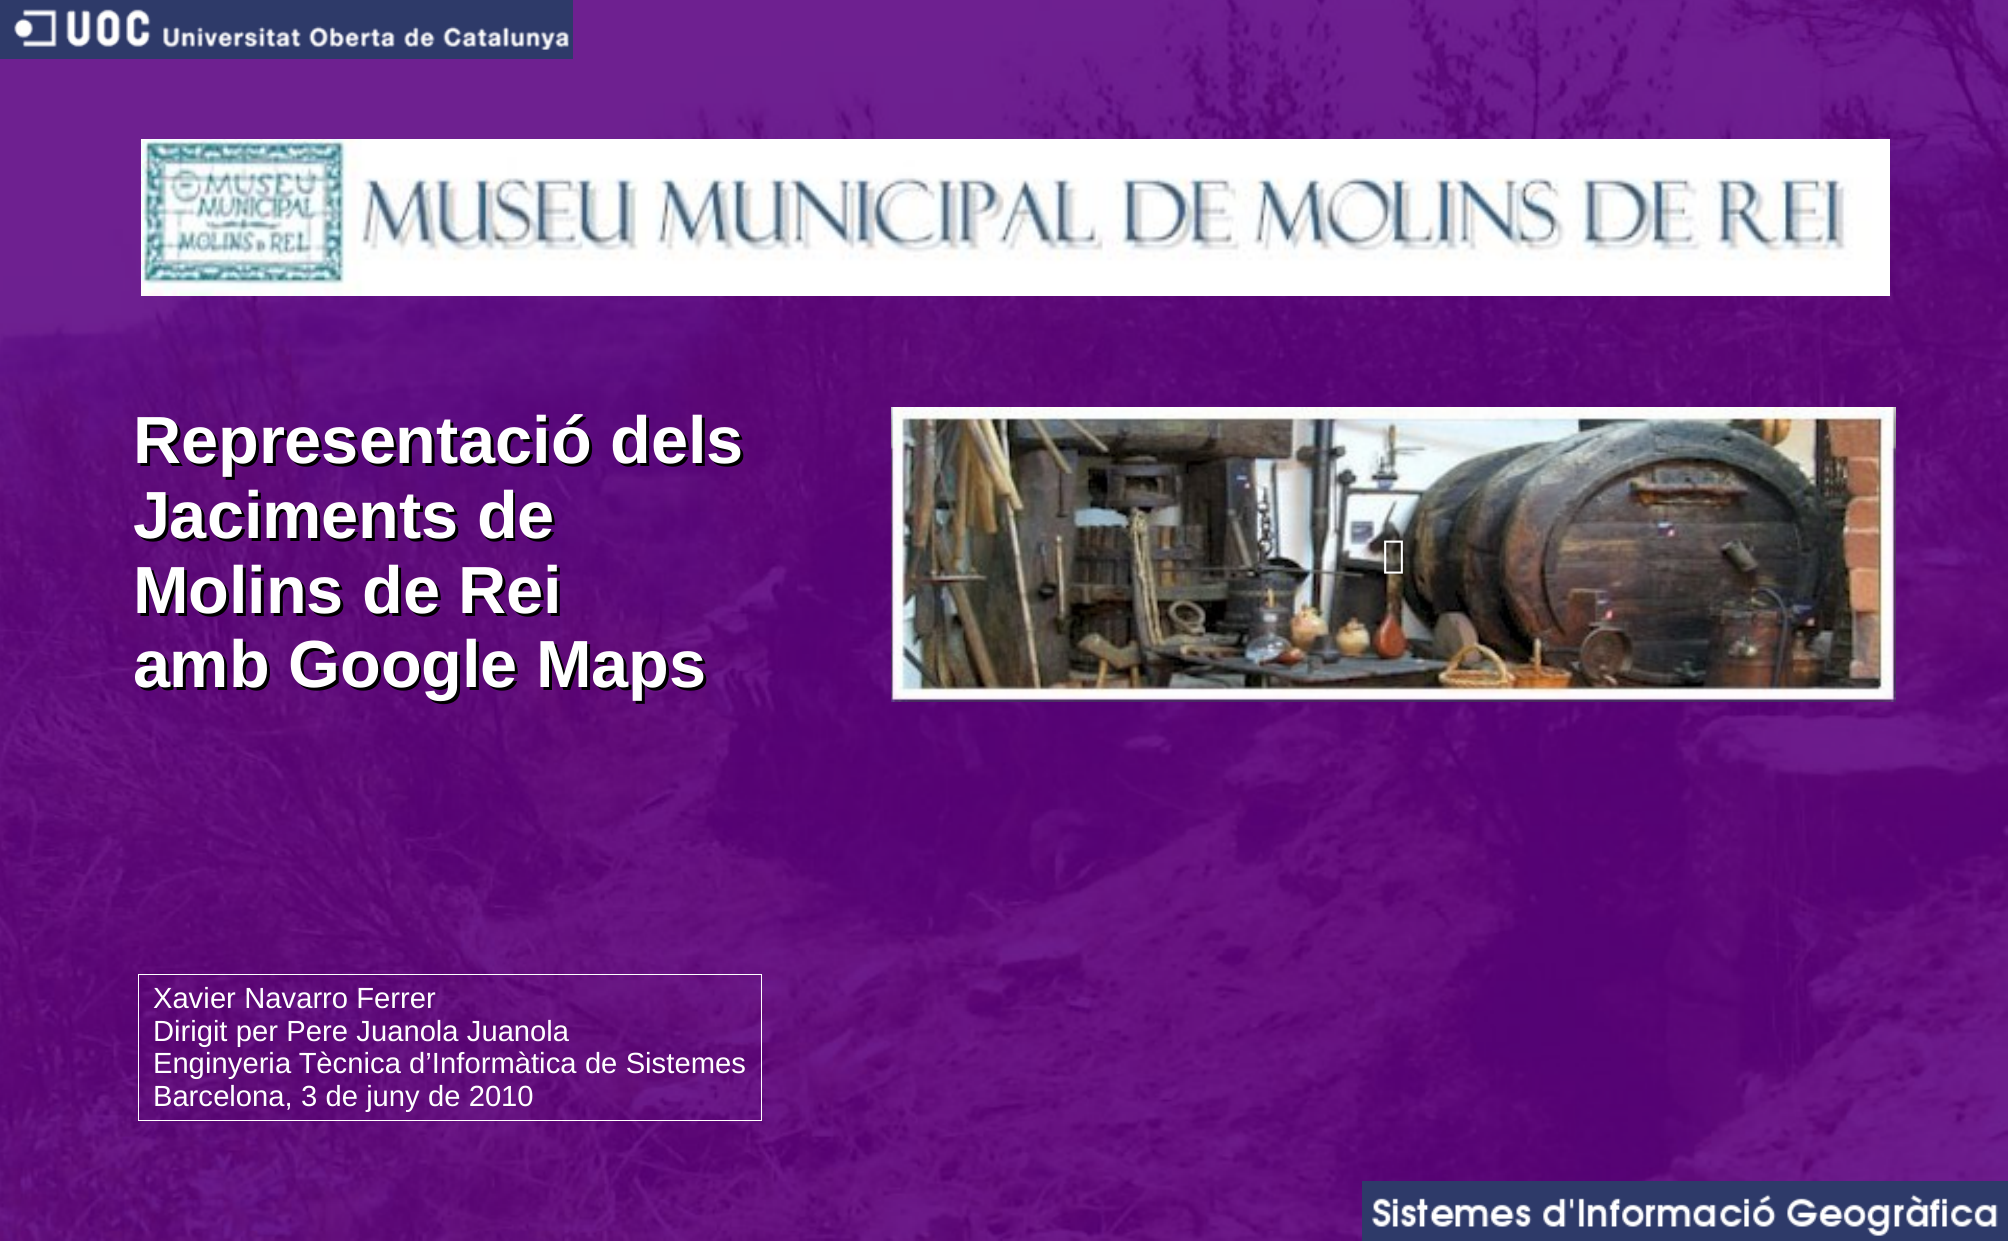

Representació dels
Jaciments de
Molins de Rei
amb Google Maps
ﾺ
Xavier Navarro Ferrer
Dirigit per Pere Juanola Juanola
Enginyeria Tècnica d’Informàtica de Sistemes
Barcelona, 3 de juny de 2010